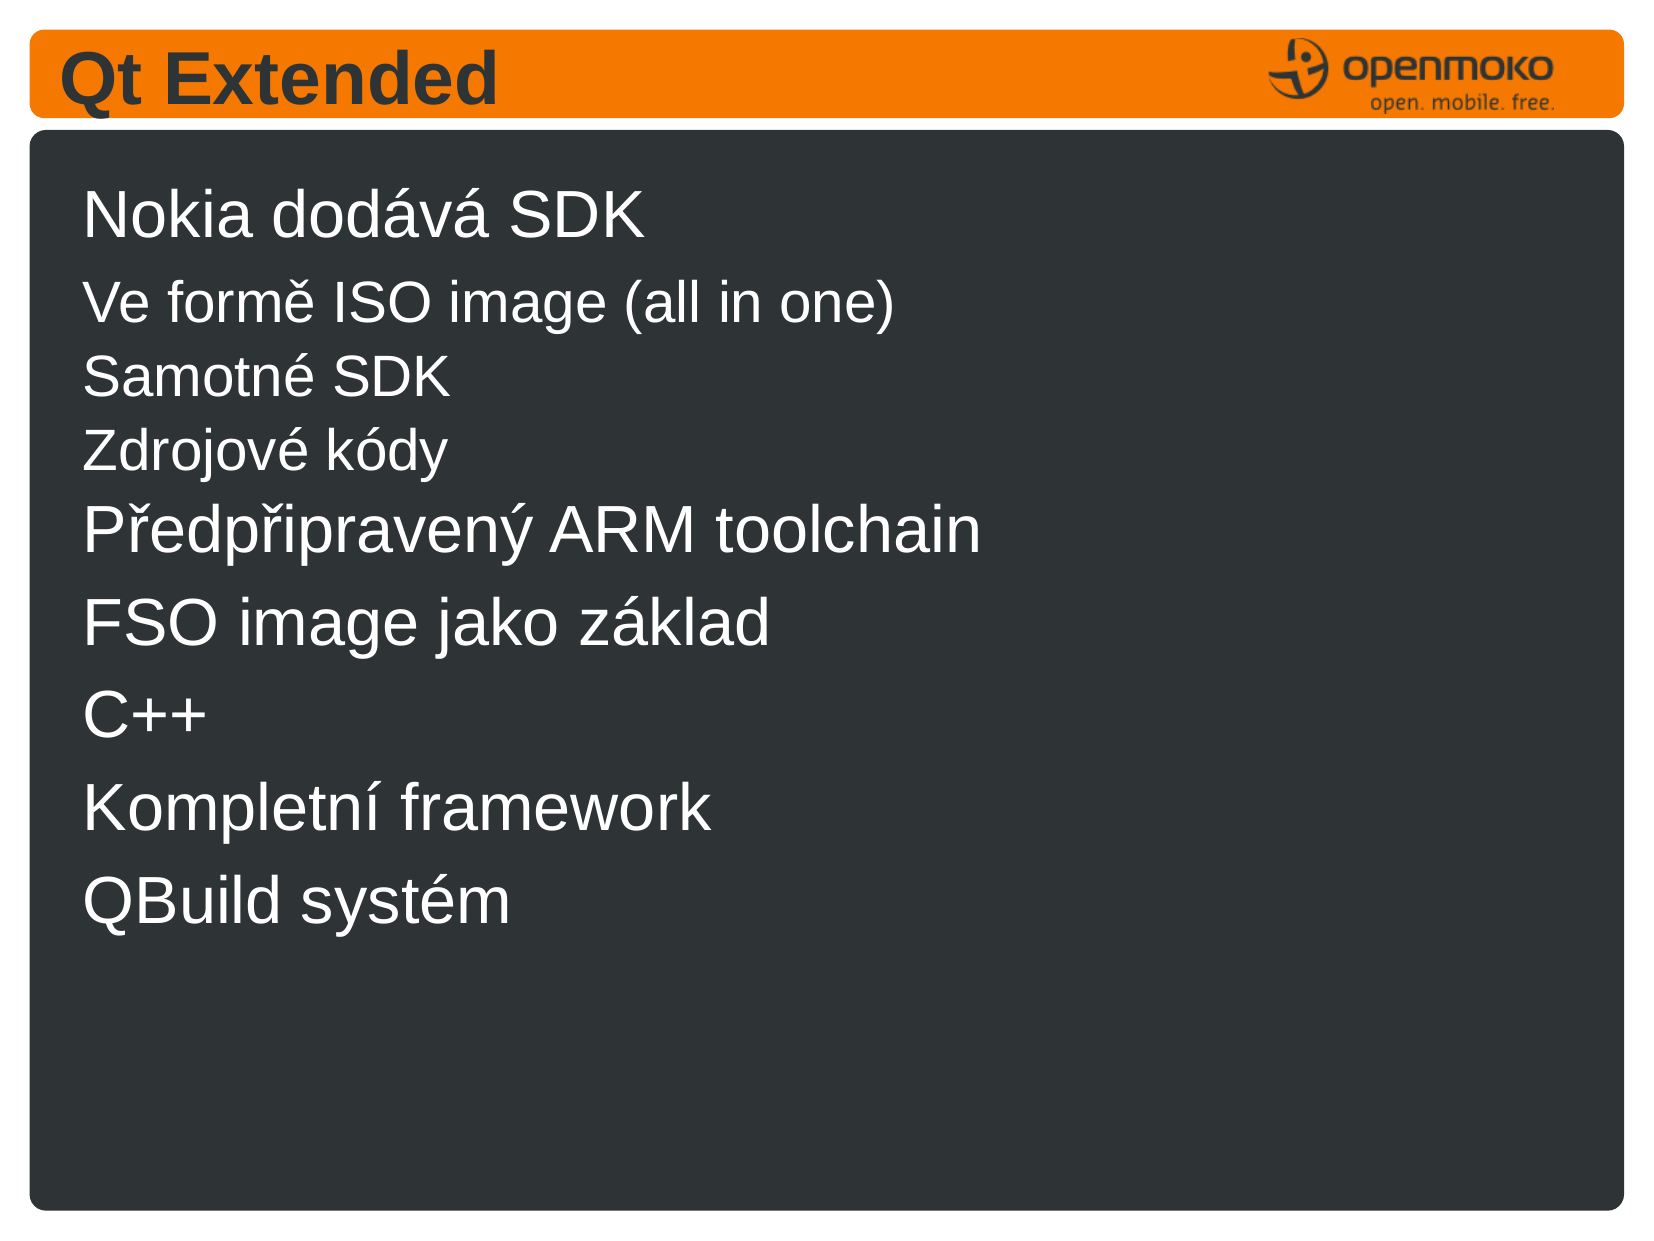

# Qt Extended
Nokia dodává SDK
Ve formě ISO image (all in one)
Samotné SDK
Zdrojové kódy
Předpřipravený ARM toolchain
FSO image jako základ
C++
Kompletní framework
QBuild systém